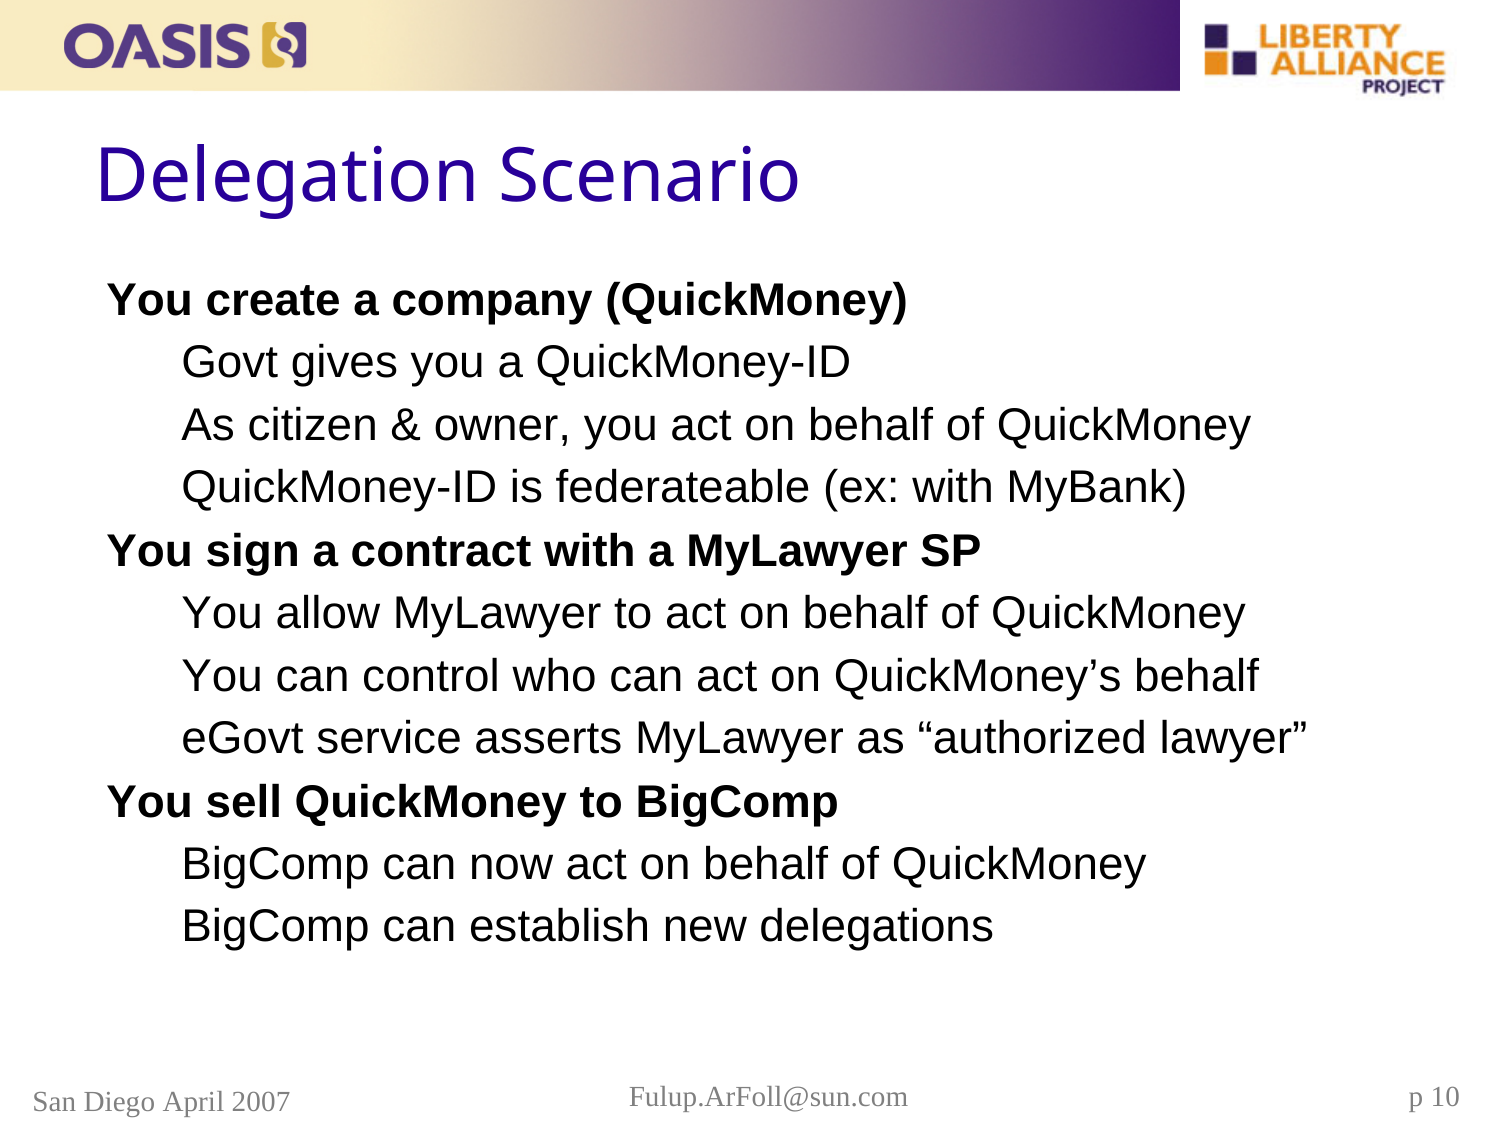

# Delegation Scenario
You create a company (QuickMoney)
Govt gives you a QuickMoney-ID
As citizen & owner, you act on behalf of QuickMoney
QuickMoney-ID is federateable (ex: with MyBank)
You sign a contract with a MyLawyer SP
You allow MyLawyer to act on behalf of QuickMoney
You can control who can act on QuickMoney’s behalf
eGovt service asserts MyLawyer as “authorized lawyer”
You sell QuickMoney to BigComp
BigComp can now act on behalf of QuickMoney
BigComp can establish new delegations